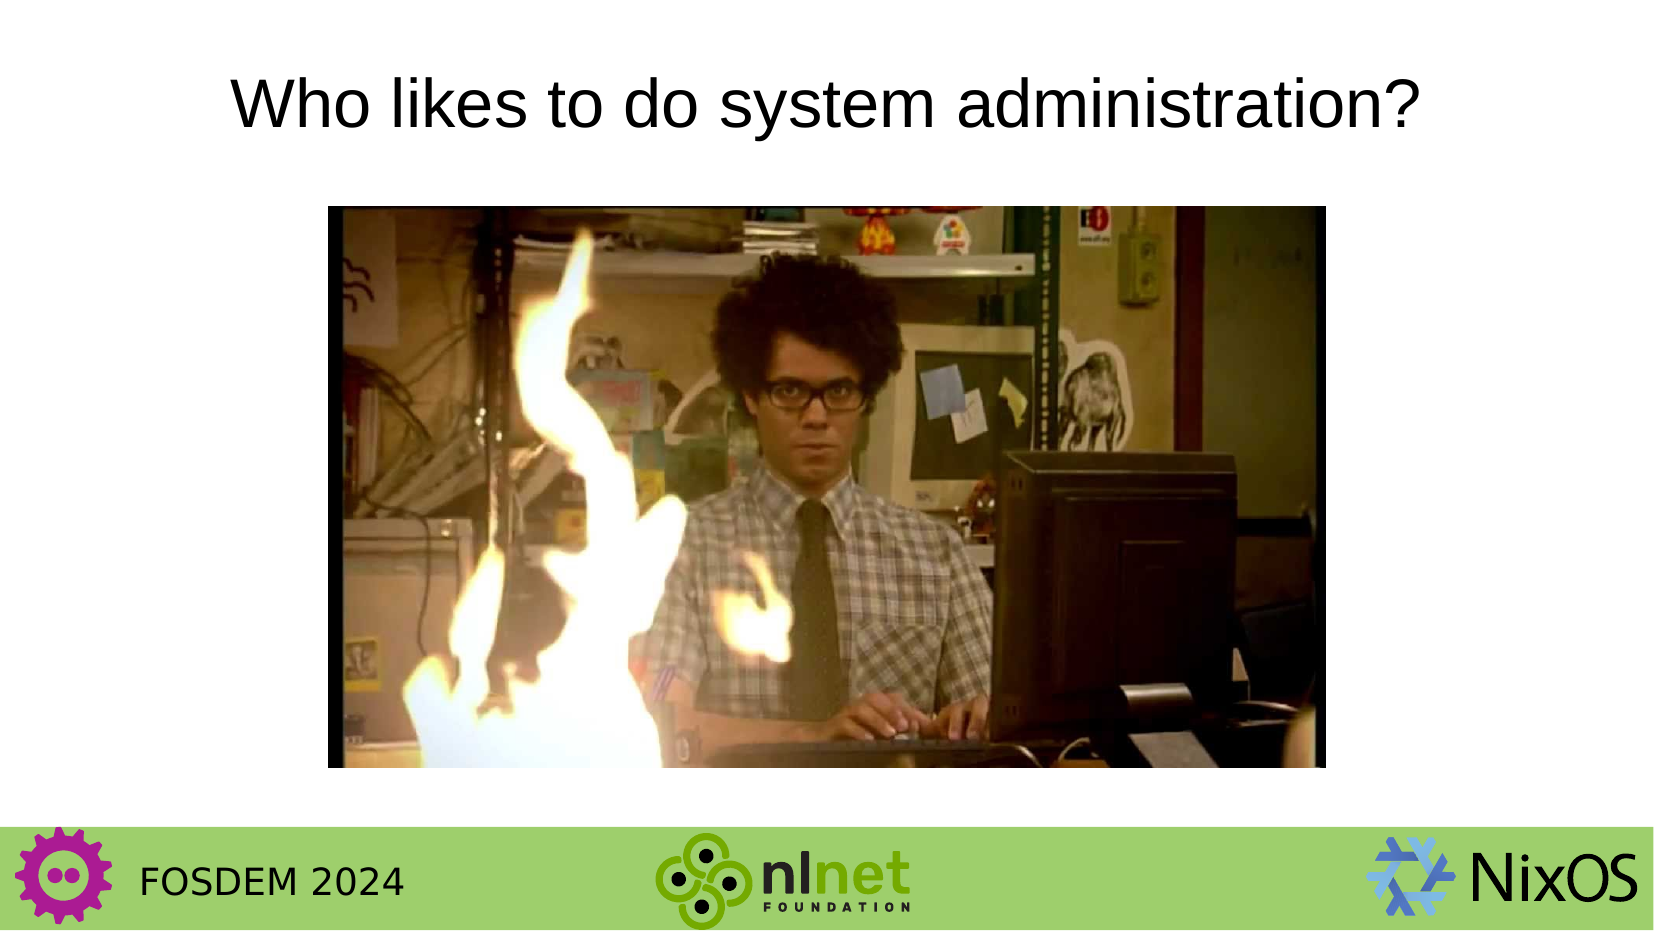

# Who likes to do system administration?